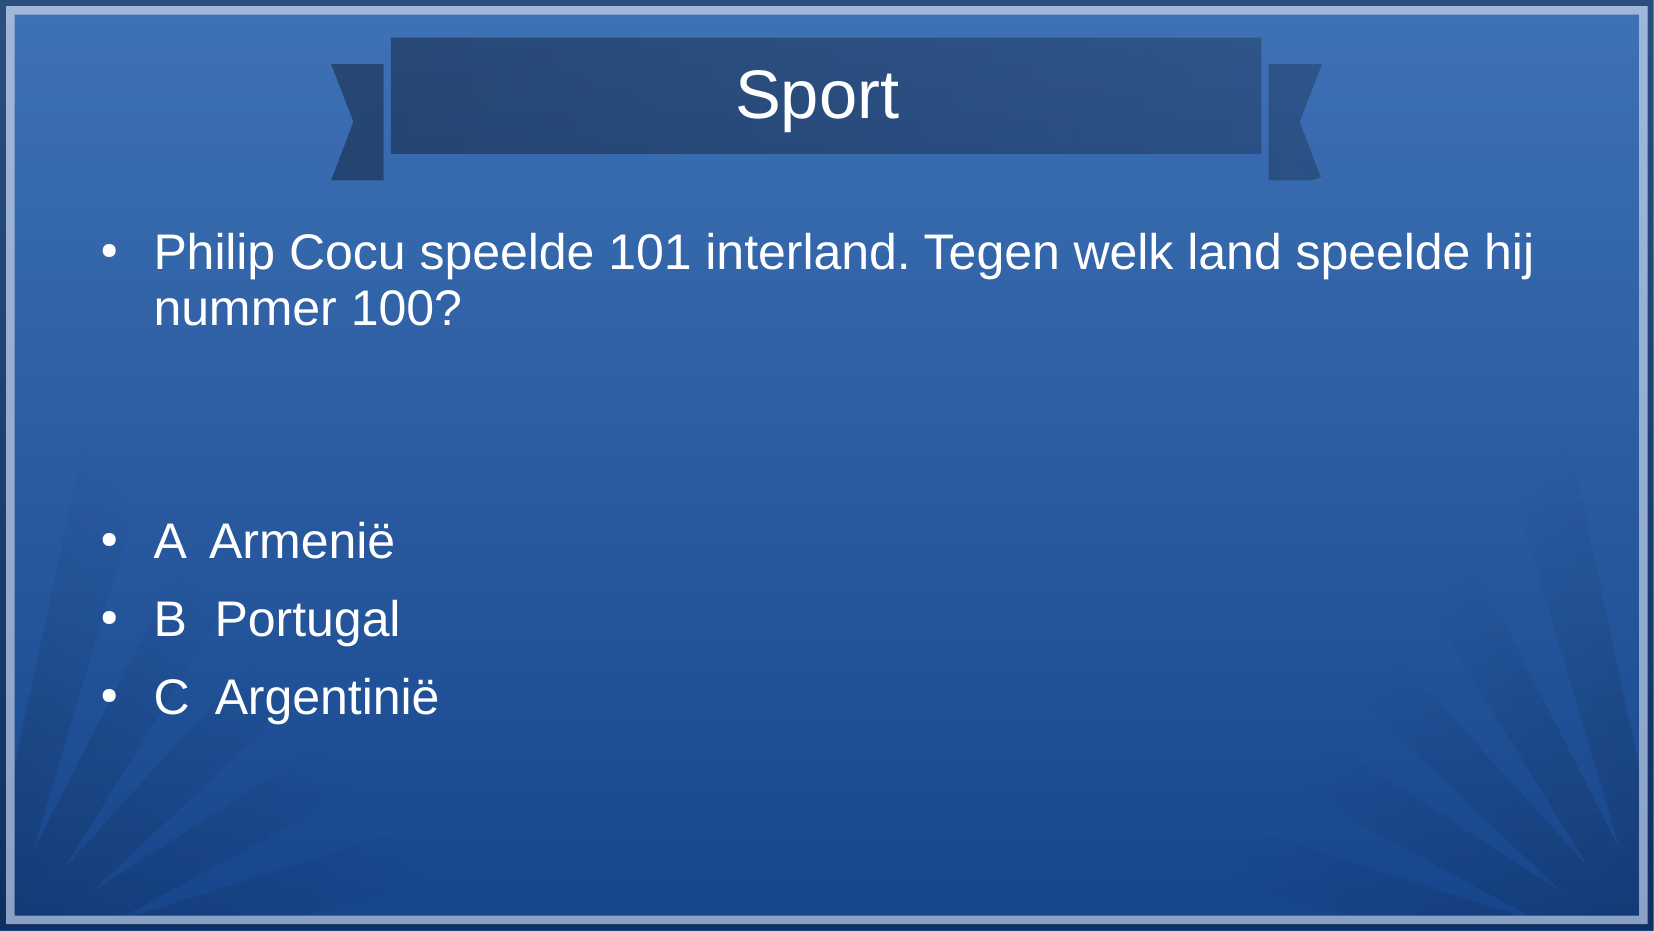

# Sport
Philip Cocu speelde 101 interland. Tegen welk land speelde hij nummer 100?
A Armenië
B Portugal
C Argentinië